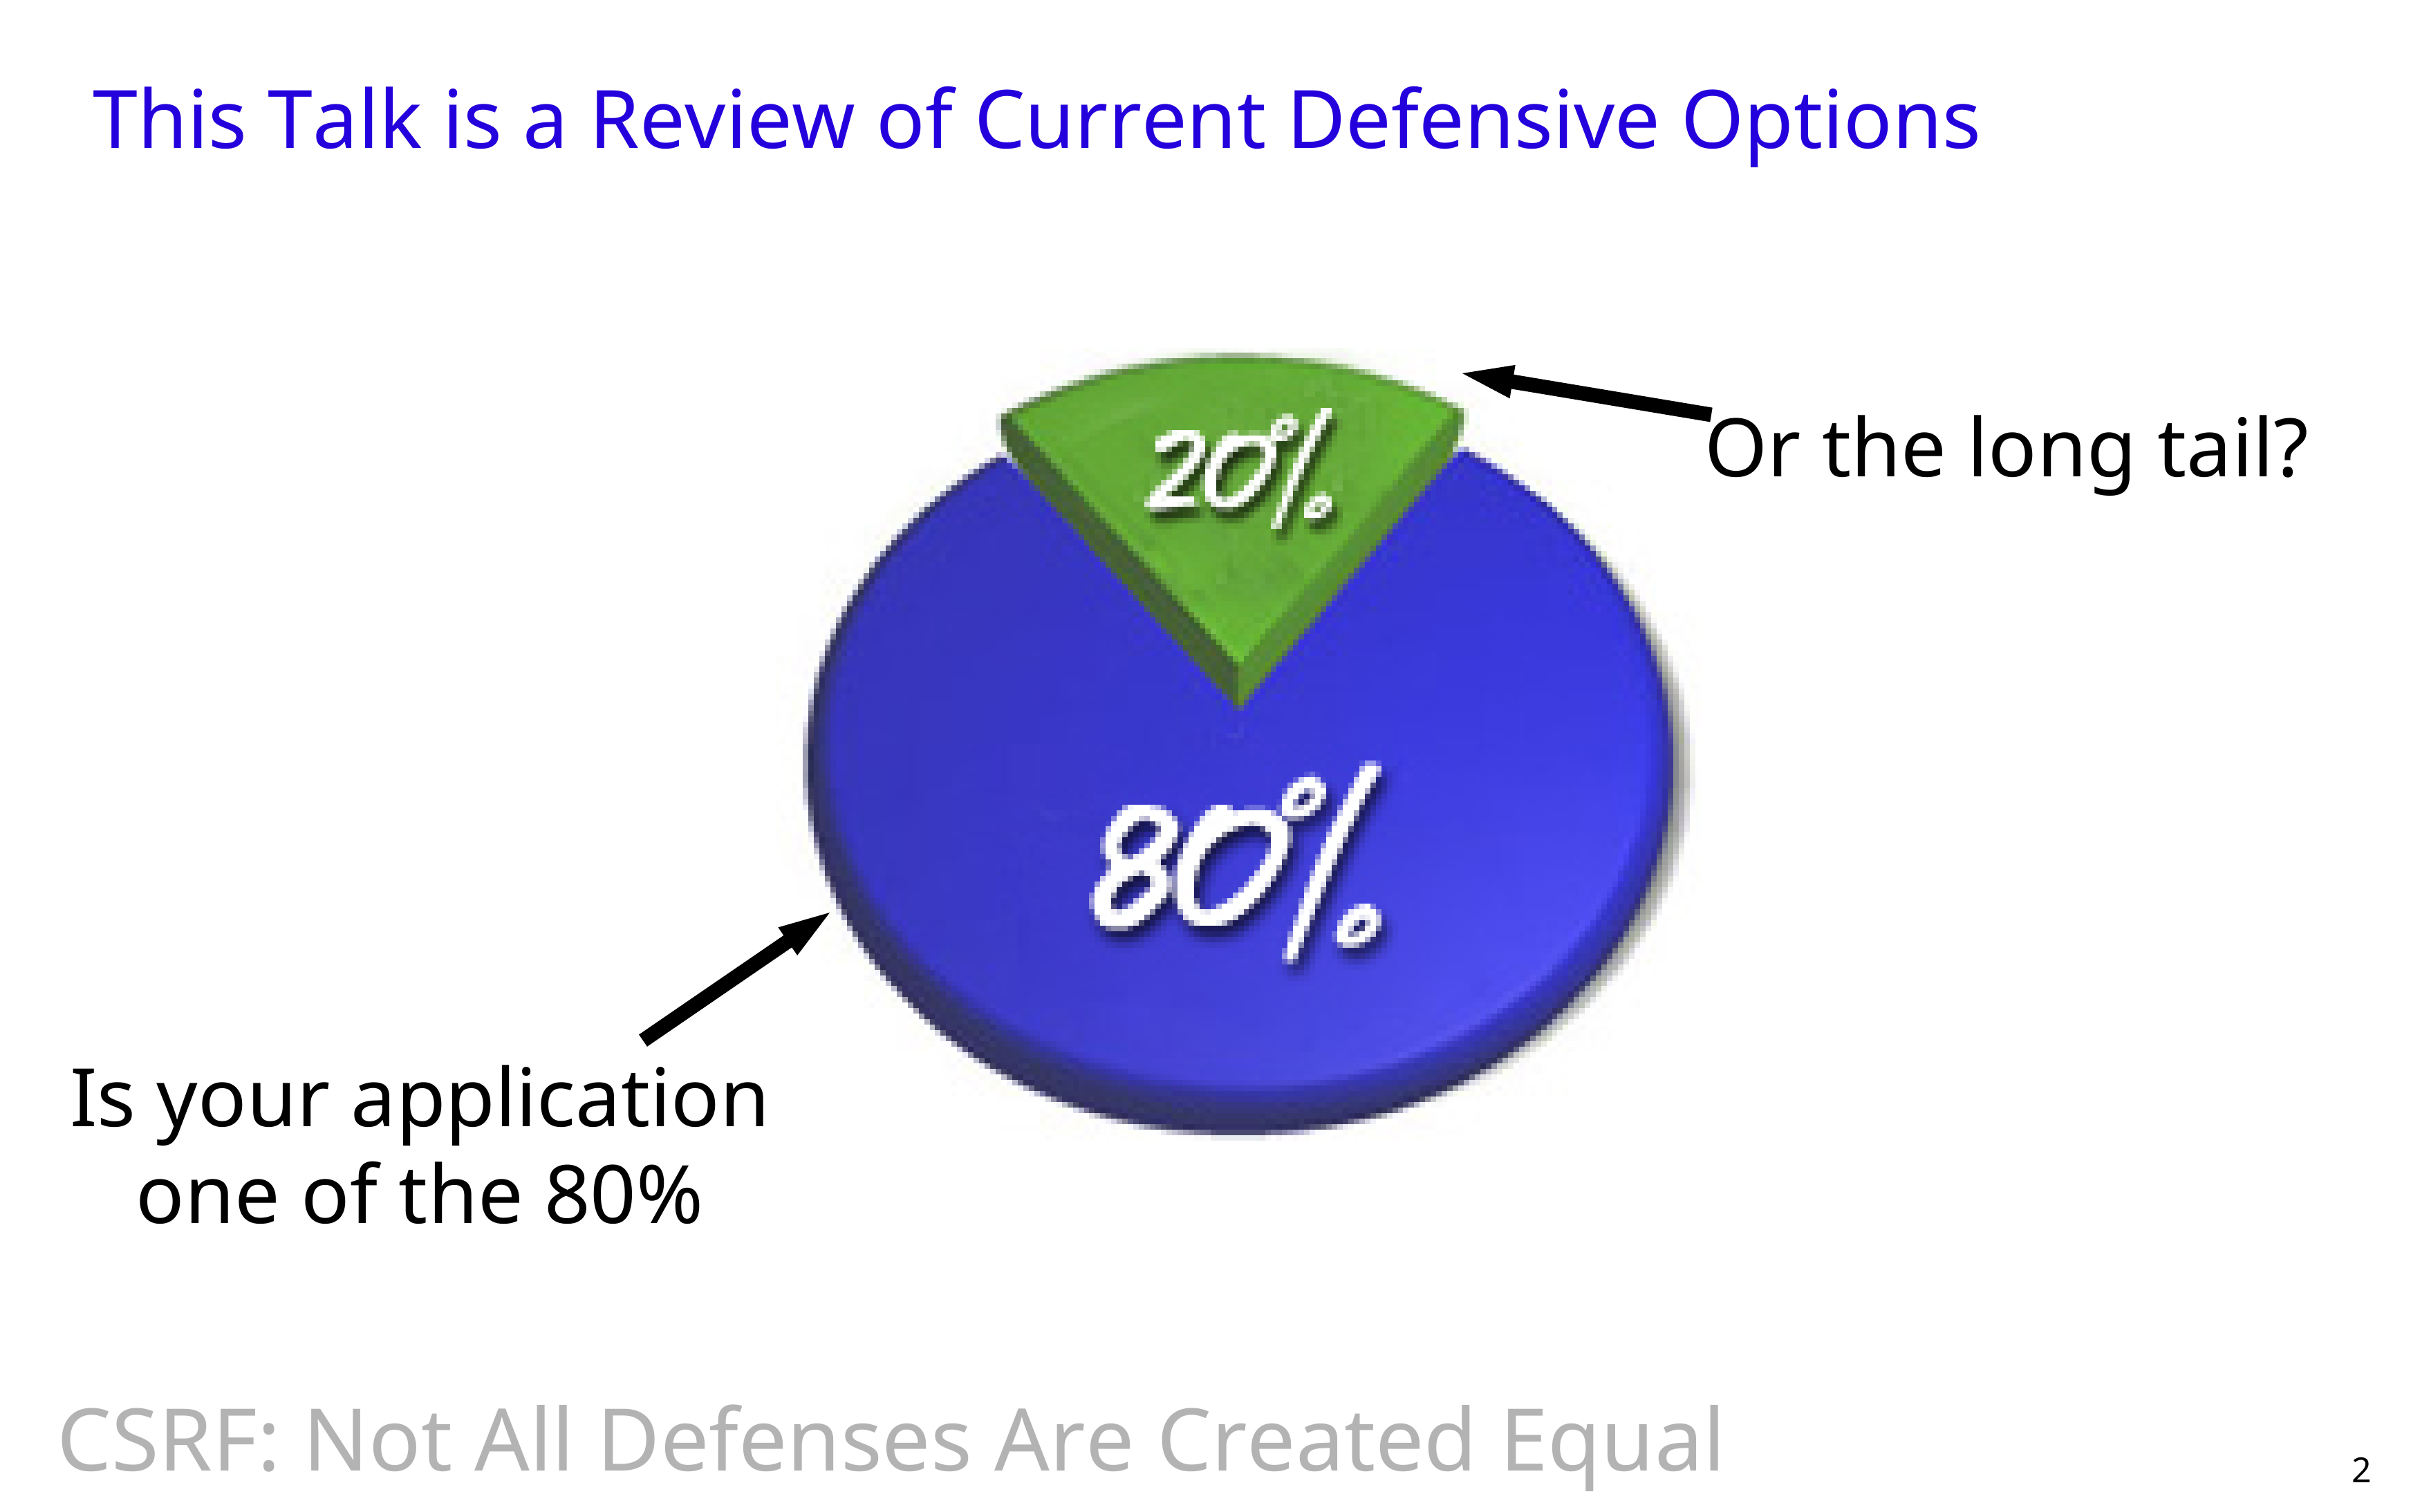

This Talk is a Review of Current Defensive Options
Or the long tail?
Is your application one of the 80%